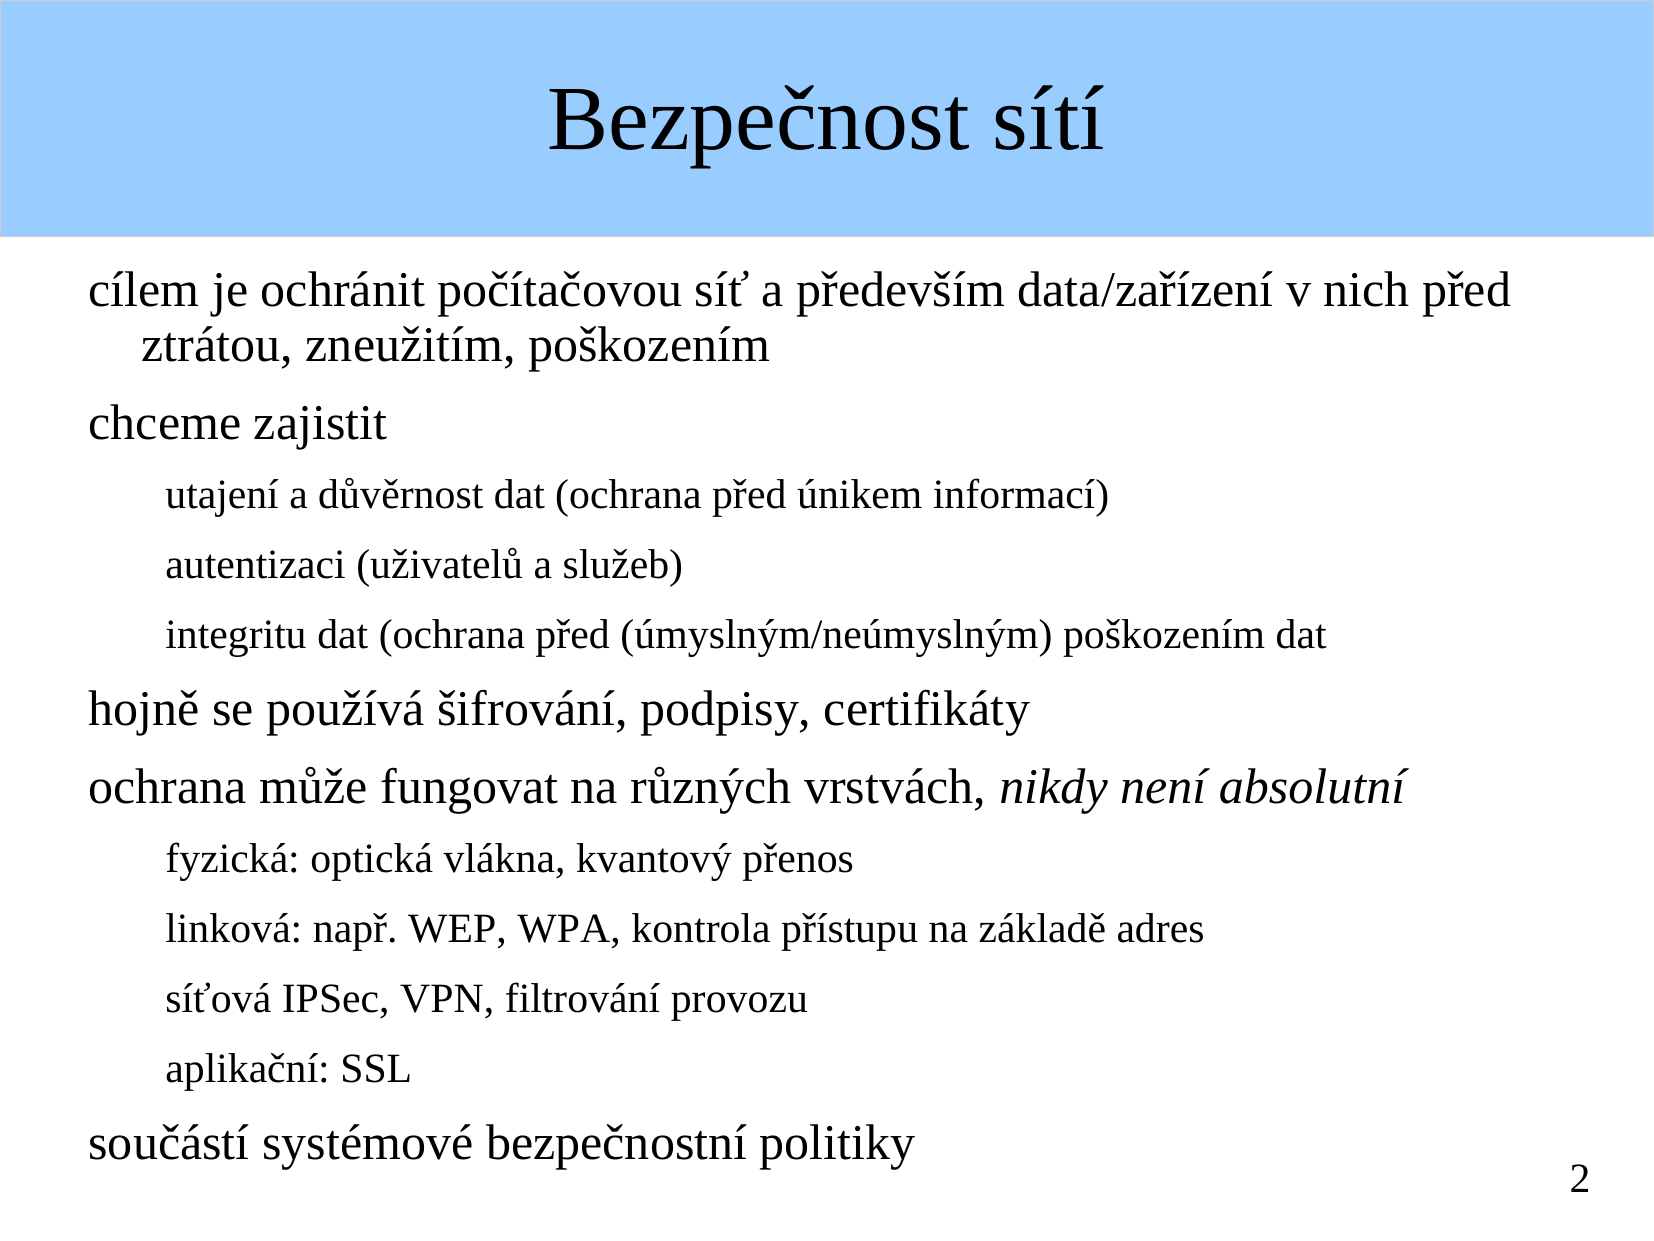

# Bezpečnost sítí
cílem je ochránit počítačovou síť a především data/zařízení v nich před ztrátou, zneužitím, poškozením
chceme zajistit
utajení a důvěrnost dat (ochrana před únikem informací)
autentizaci (uživatelů a služeb)
integritu dat (ochrana před (úmyslným/neúmyslným) poškozením dat
hojně se používá šifrování, podpisy, certifikáty
ochrana může fungovat na různých vrstvách, nikdy není absolutní
fyzická: optická vlákna, kvantový přenos
linková: např. WEP, WPA, kontrola přístupu na základě adres
síťová IPSec, VPN, filtrování provozu
aplikační: SSL
součástí systémové bezpečnostní politiky